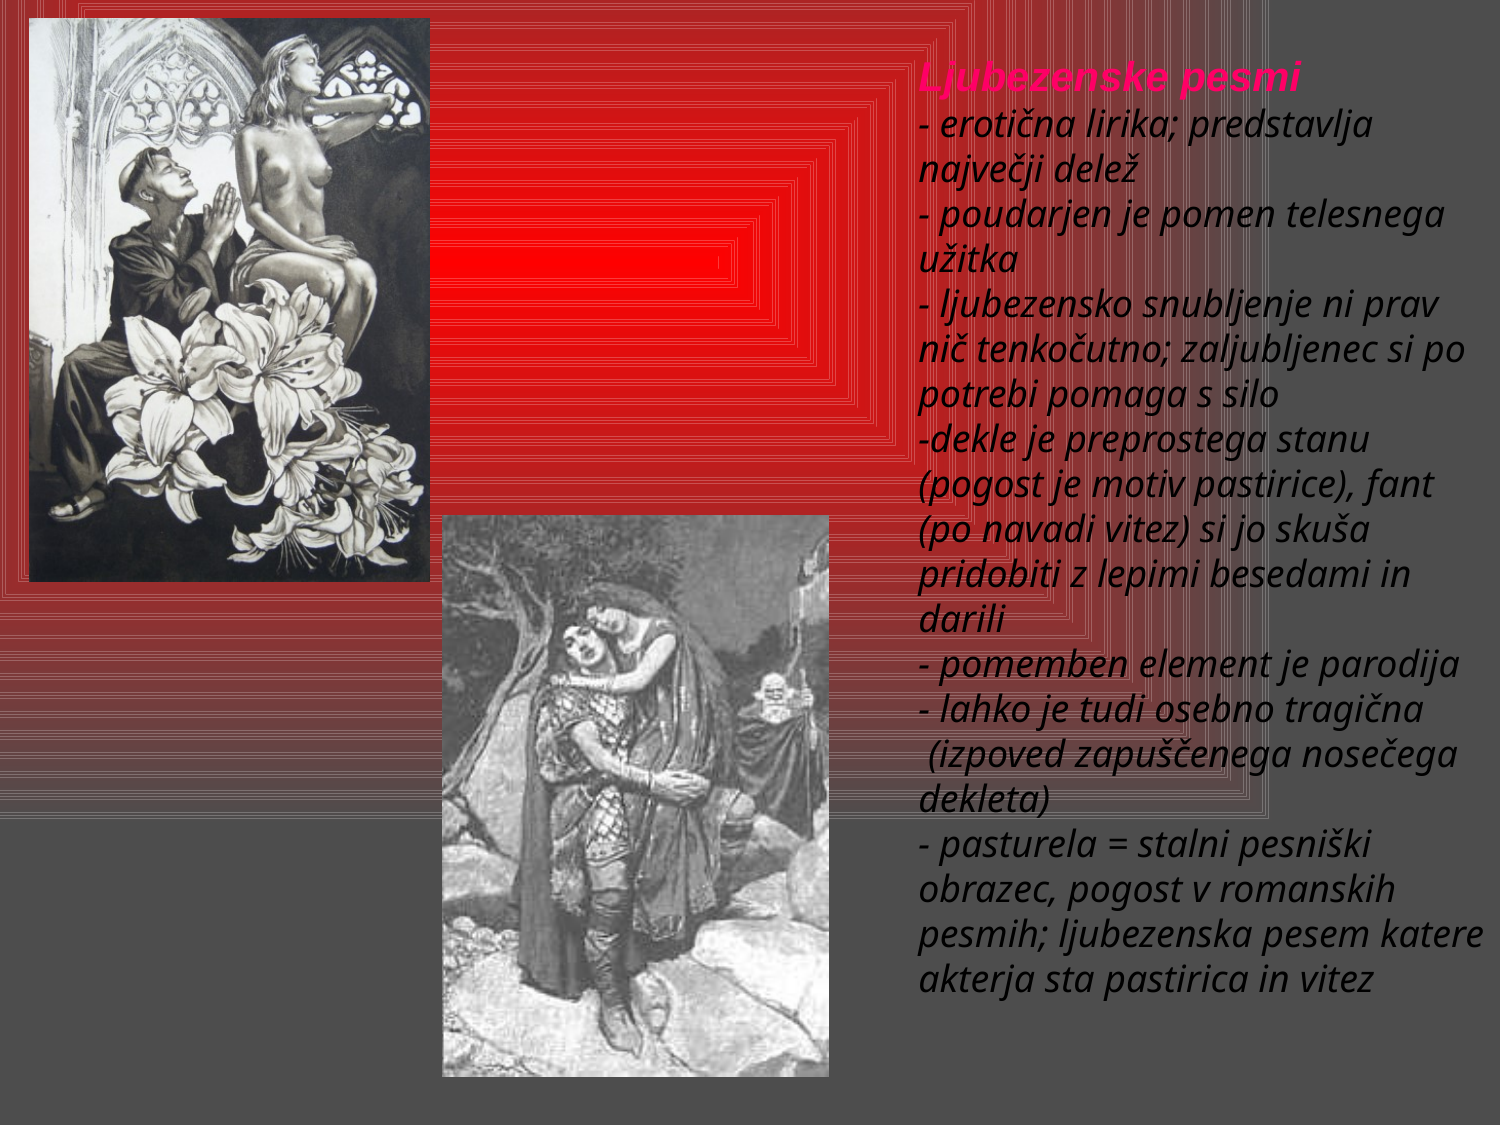

Ljubezenske pesmi
- erotična lirika; predstavlja največji delež
- poudarjen je pomen telesnega užitka
- ljubezensko snubljenje ni prav nič tenkočutno; zaljubljenec si po potrebi pomaga s silo
-dekle je preprostega stanu (pogost je motiv pastirice), fant
(po navadi vitez) si jo skuša pridobiti z lepimi besedami in darili
- pomemben element je parodija
- lahko je tudi osebno tragična (izpoved zapuščenega nosečega dekleta)
- pasturela = stalni pesniški obrazec, pogost v romanskih pesmih; ljubezenska pesem katere akterja sta pastirica in vitez